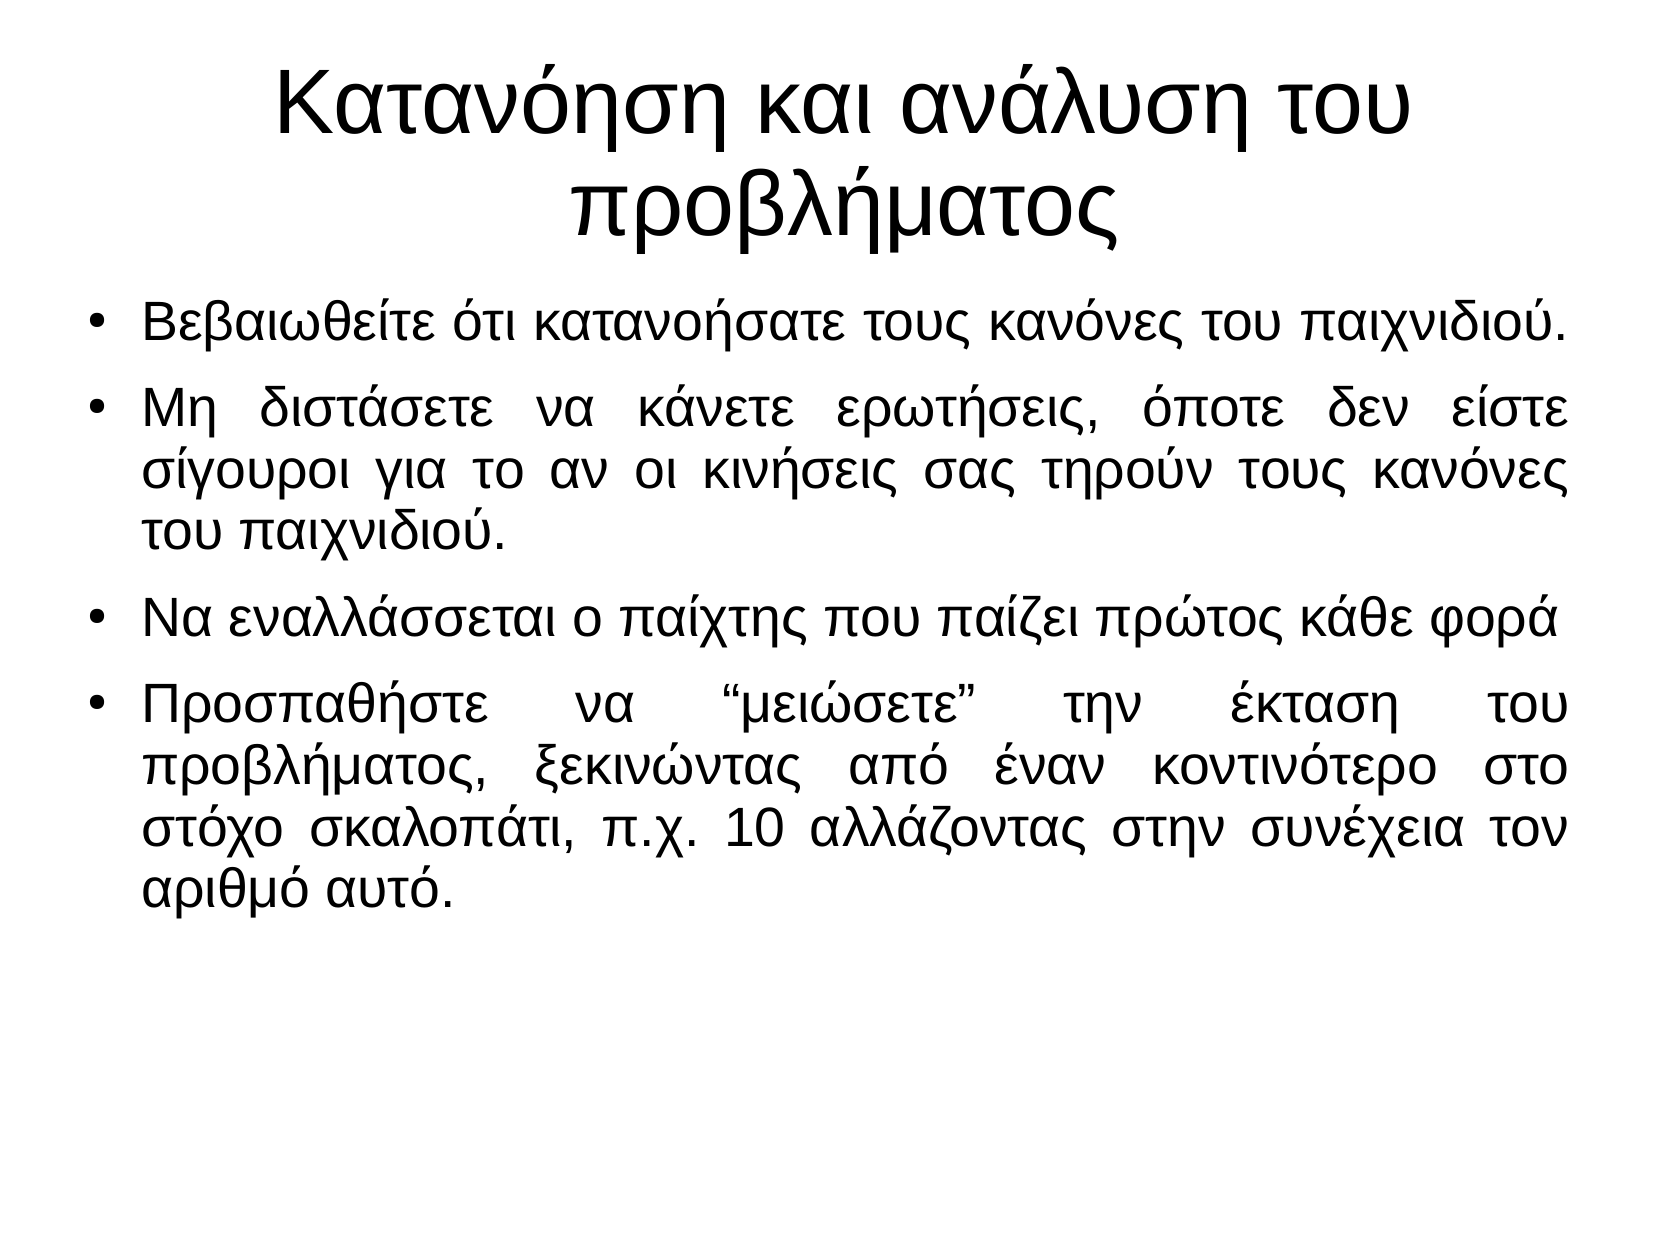

# Κατανόηση και ανάλυση του προβλήματος
Βεβαιωθείτε ότι κατανοήσατε τους κανόνες του παιχνιδιού.
Μη διστάσετε να κάνετε ερωτήσεις, όποτε δεν είστε σίγουροι για το αν οι κινήσεις σας τηρούν τους κανόνες του παιχνιδιού.
Να εναλλάσσεται ο παίχτης που παίζει πρώτος κάθε φορά
Προσπαθήστε να “μειώσετε” την έκταση του προβλήματος, ξεκινώντας από έναν κοντινότερο στο στόχο σκαλοπάτι, π.χ. 10 αλλάζοντας στην συνέχεια τον αριθμό αυτό.